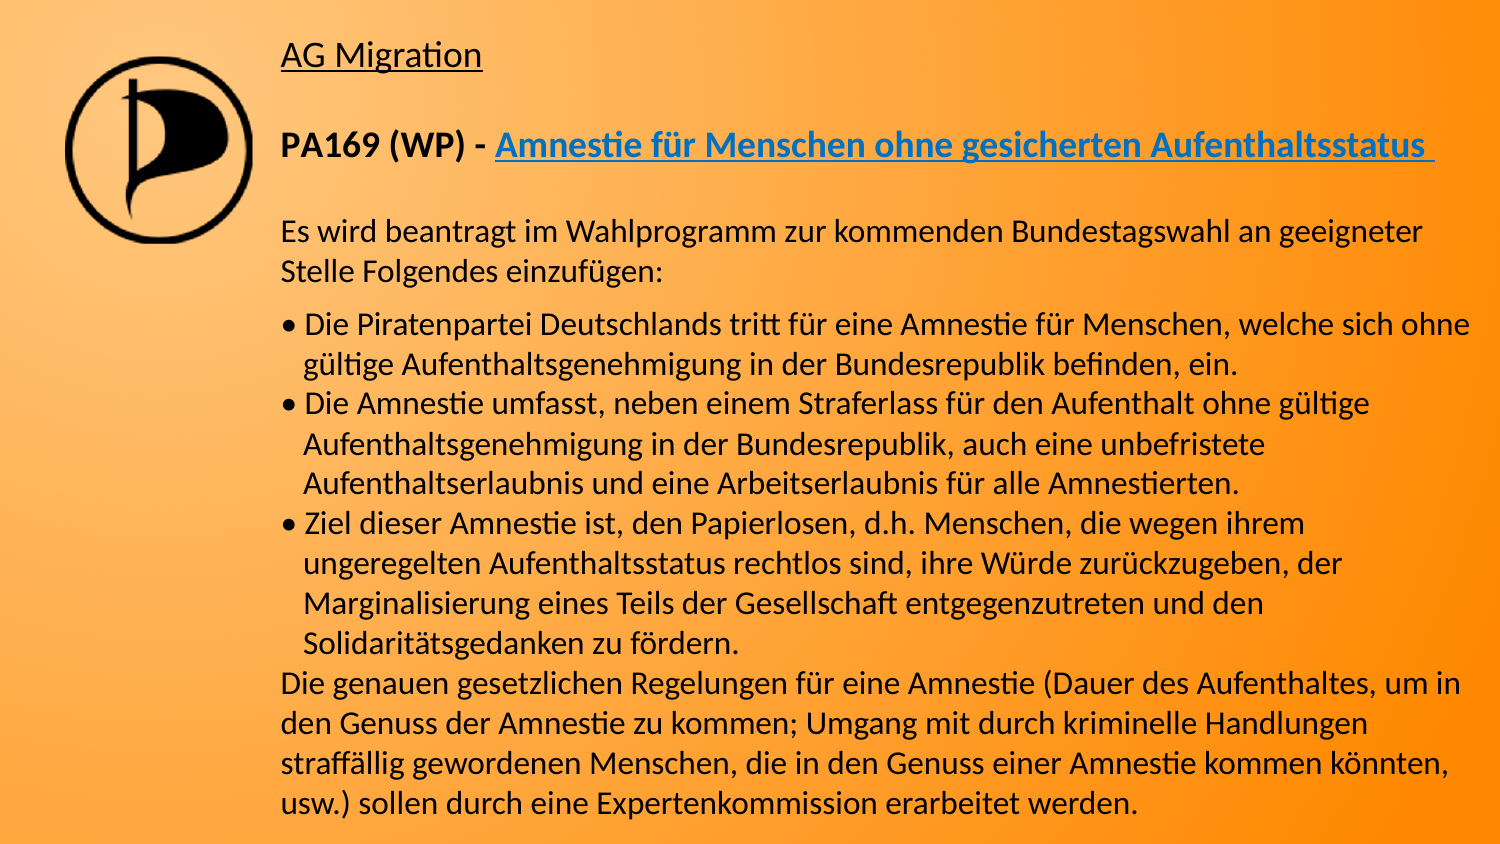

AG Migration
PA169 (WP) - Amnestie für Menschen ohne gesicherten Aufenthaltsstatus
Es wird beantragt im Wahlprogramm zur kommenden Bundestagswahl an geeigneter Stelle Folgendes einzufügen:
• Die Piratenpartei Deutschlands tritt für eine Amnestie für Menschen, welche sich ohne
 gültige Aufenthaltsgenehmigung in der Bundesrepublik befinden, ein.
• Die Amnestie umfasst, neben einem Straferlass für den Aufenthalt ohne gültige
 Aufenthaltsgenehmigung in der Bundesrepublik, auch eine unbefristete
 Aufenthaltserlaubnis und eine Arbeitserlaubnis für alle Amnestierten.
• Ziel dieser Amnestie ist, den Papierlosen, d.h. Menschen, die wegen ihrem
 ungeregelten Aufenthaltsstatus rechtlos sind, ihre Würde zurückzugeben, der
 Marginalisierung eines Teils der Gesellschaft entgegenzutreten und den
 Solidaritätsgedanken zu fördern.
Die genauen gesetzlichen Regelungen für eine Amnestie (Dauer des Aufenthaltes, um in den Genuss der Amnestie zu kommen; Umgang mit durch kriminelle Handlungen straffällig gewordenen Menschen, die in den Genuss einer Amnestie kommen könnten, usw.) sollen durch eine Expertenkommission erarbeitet werden.